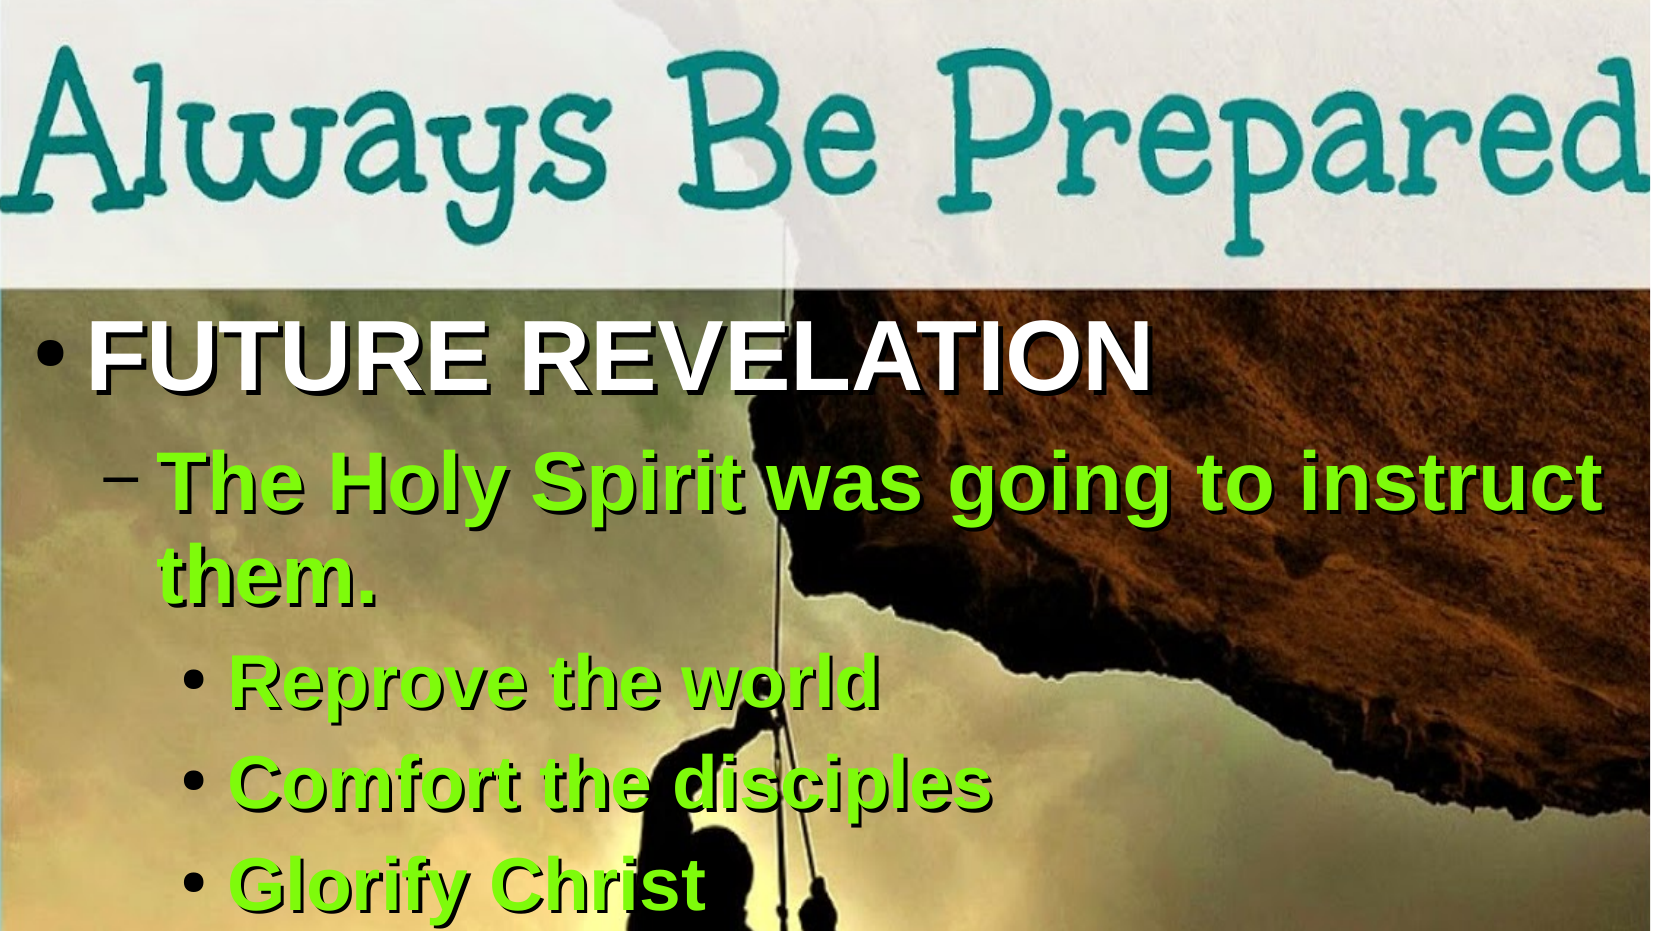

# FUTURE REVELATION
The Holy Spirit was going to instruct them.
Reprove the world
Comfort the disciples
Glorify Christ